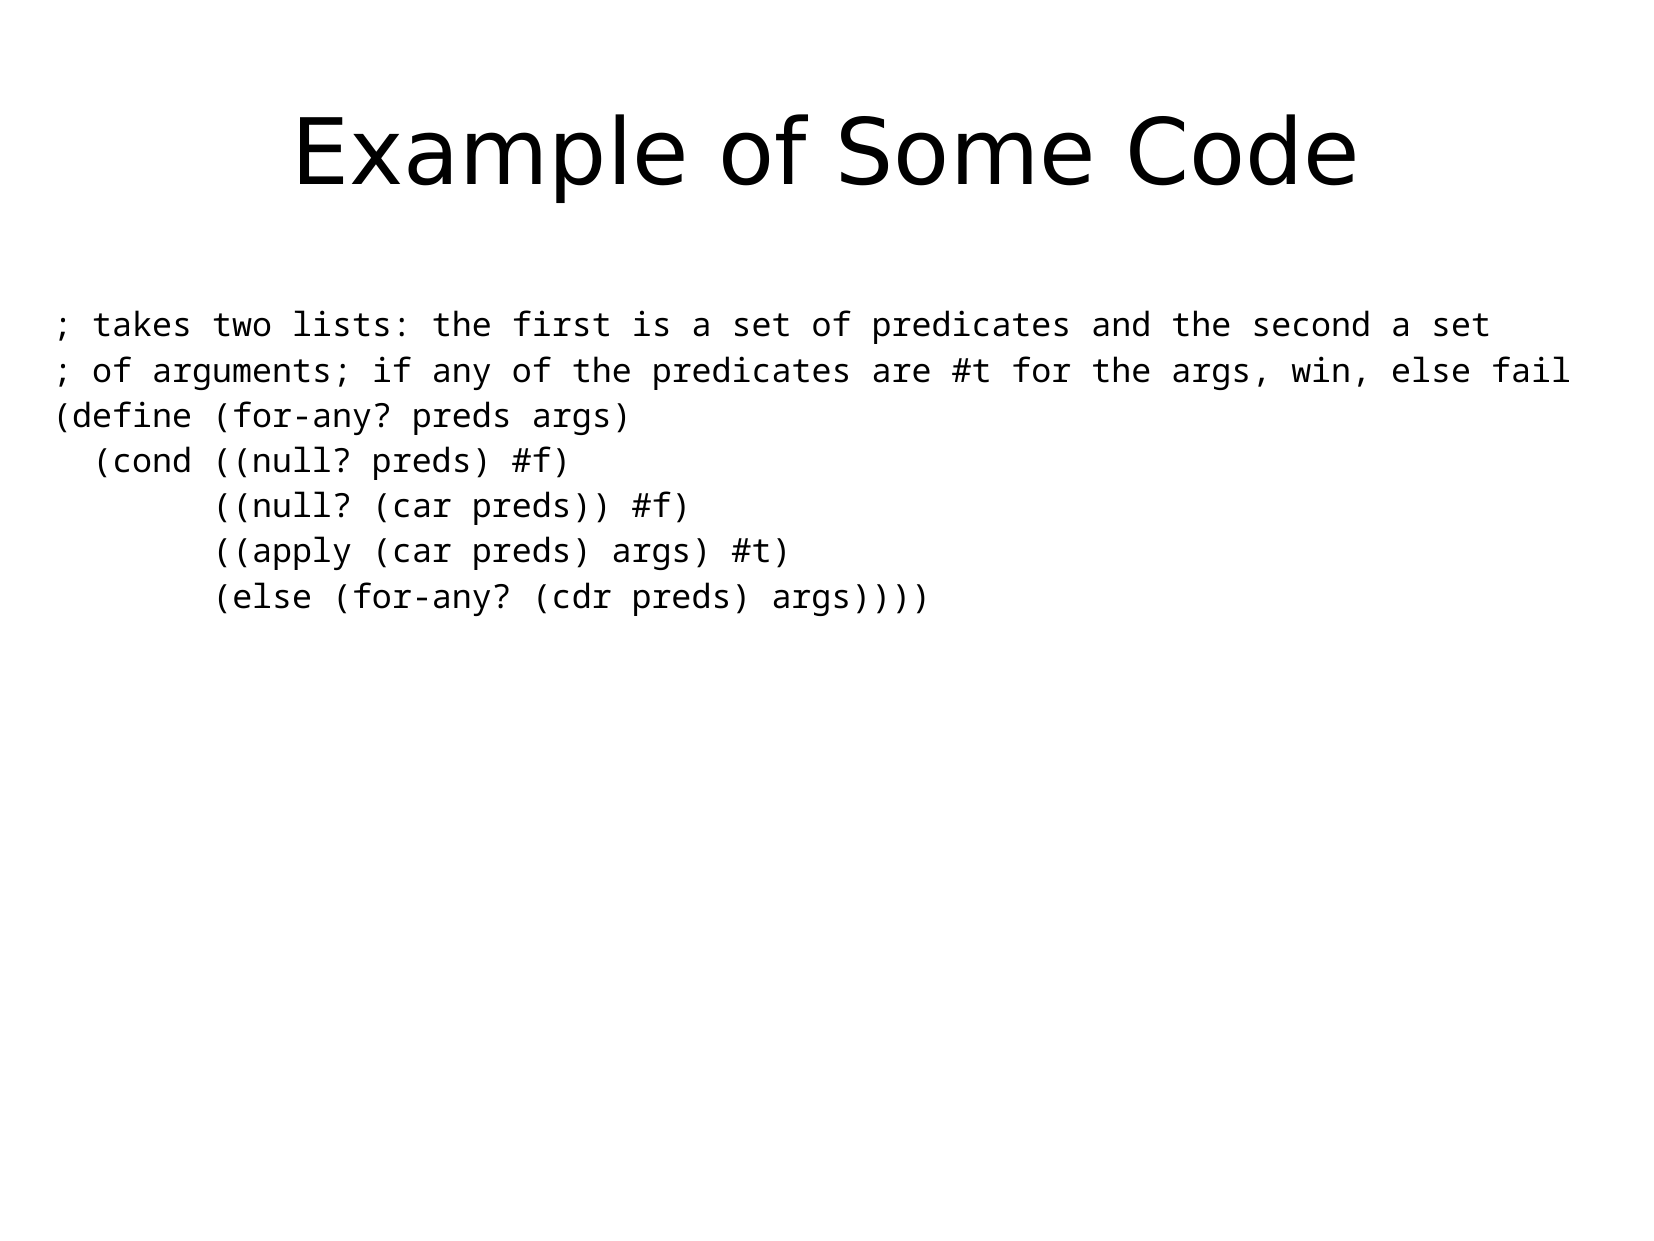

# Example of Some Code
; takes two lists: the first is a set of predicates and the second a set
; of arguments; if any of the predicates are #t for the args, win, else fail
(define (for-any? preds args)
 (cond ((null? preds) #f)
 ((null? (car preds)) #f)
 ((apply (car preds) args) #t)
 (else (for-any? (cdr preds) args))))